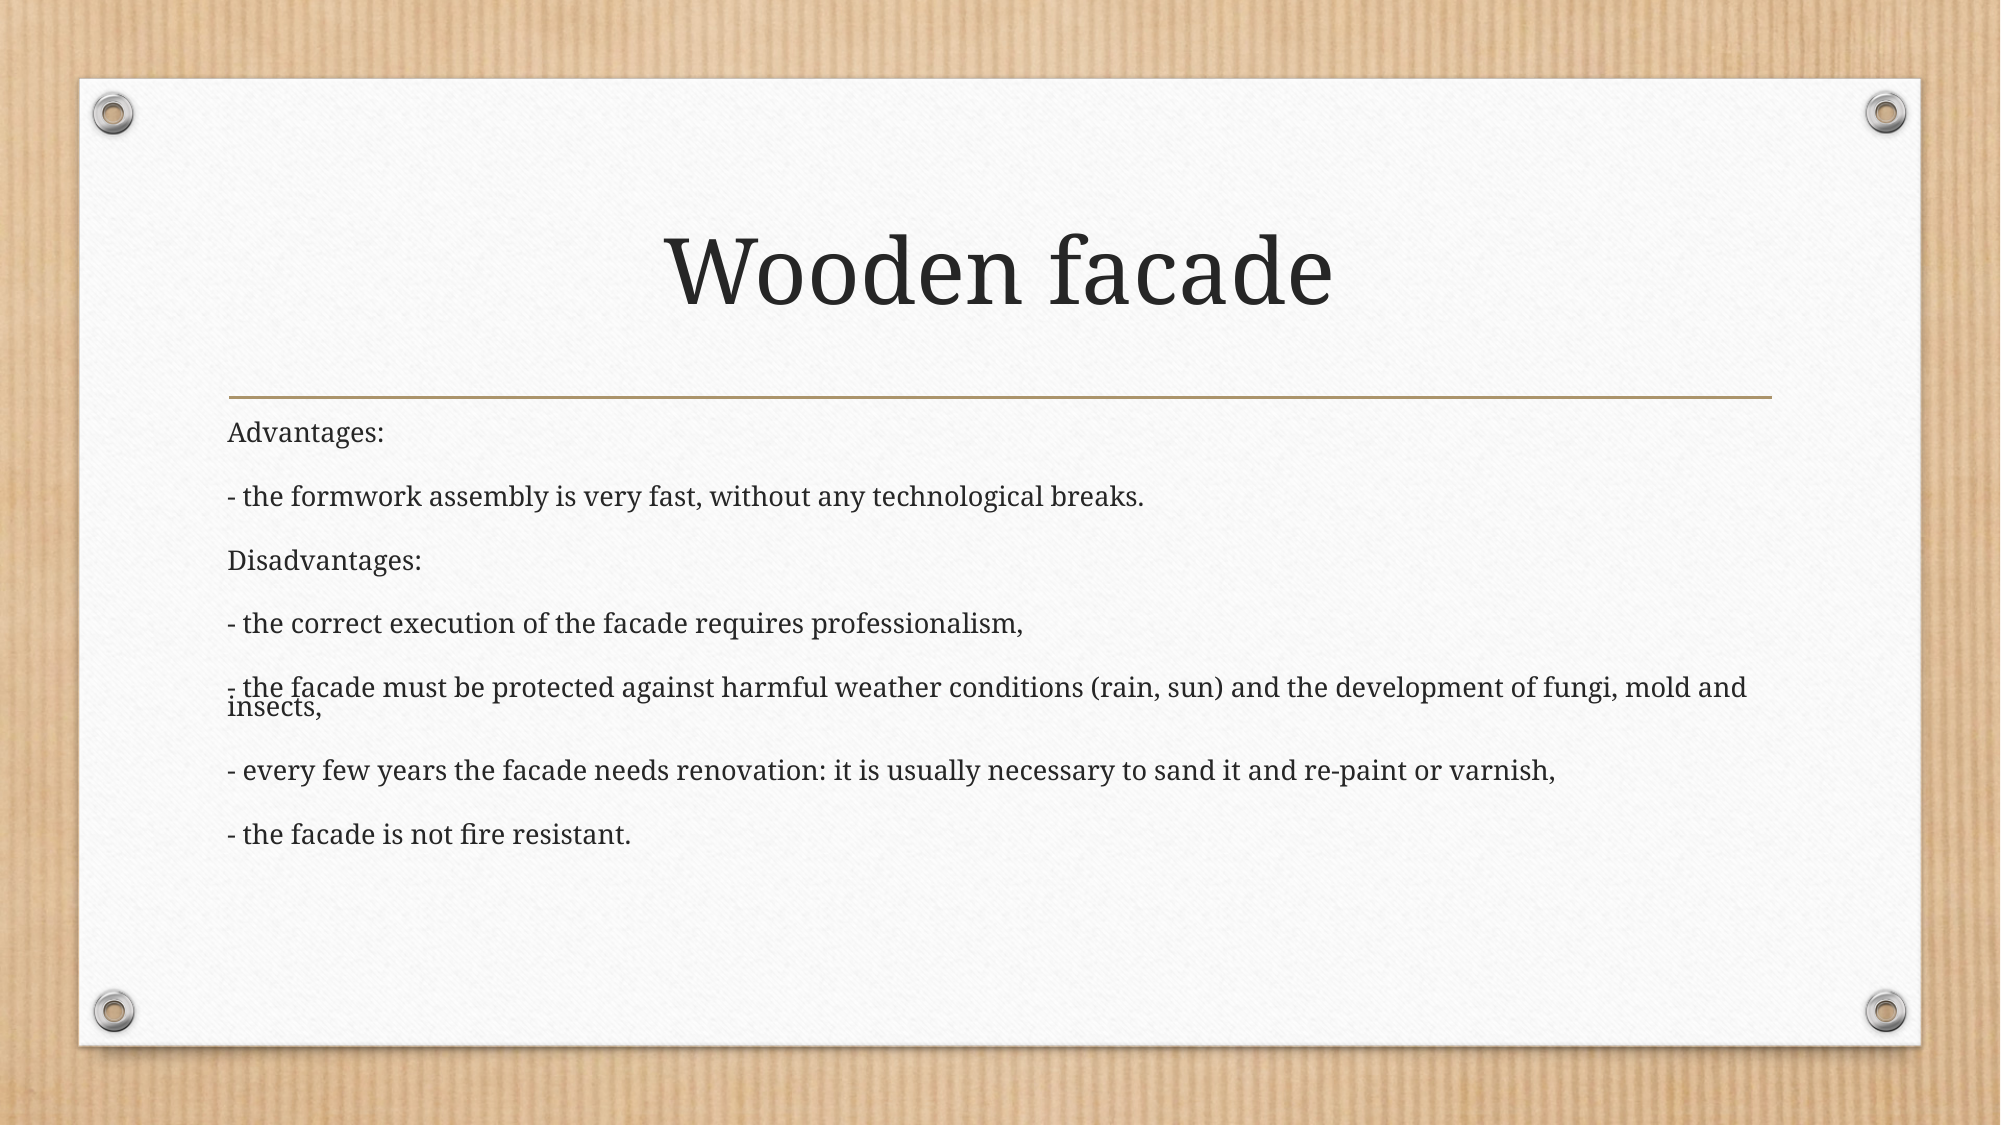

# Wooden facade
Advantages:
- the formwork assembly is very fast, without any technological breaks.
Disadvantages:
- the correct execution of the facade requires professionalism,
- the facade must be protected against harmful weather conditions (rain, sun) and the development of fungi, mold and insects,
- every few years the facade needs renovation: it is usually necessary to sand it and re-paint or varnish,
- the facade is not fire resistant.